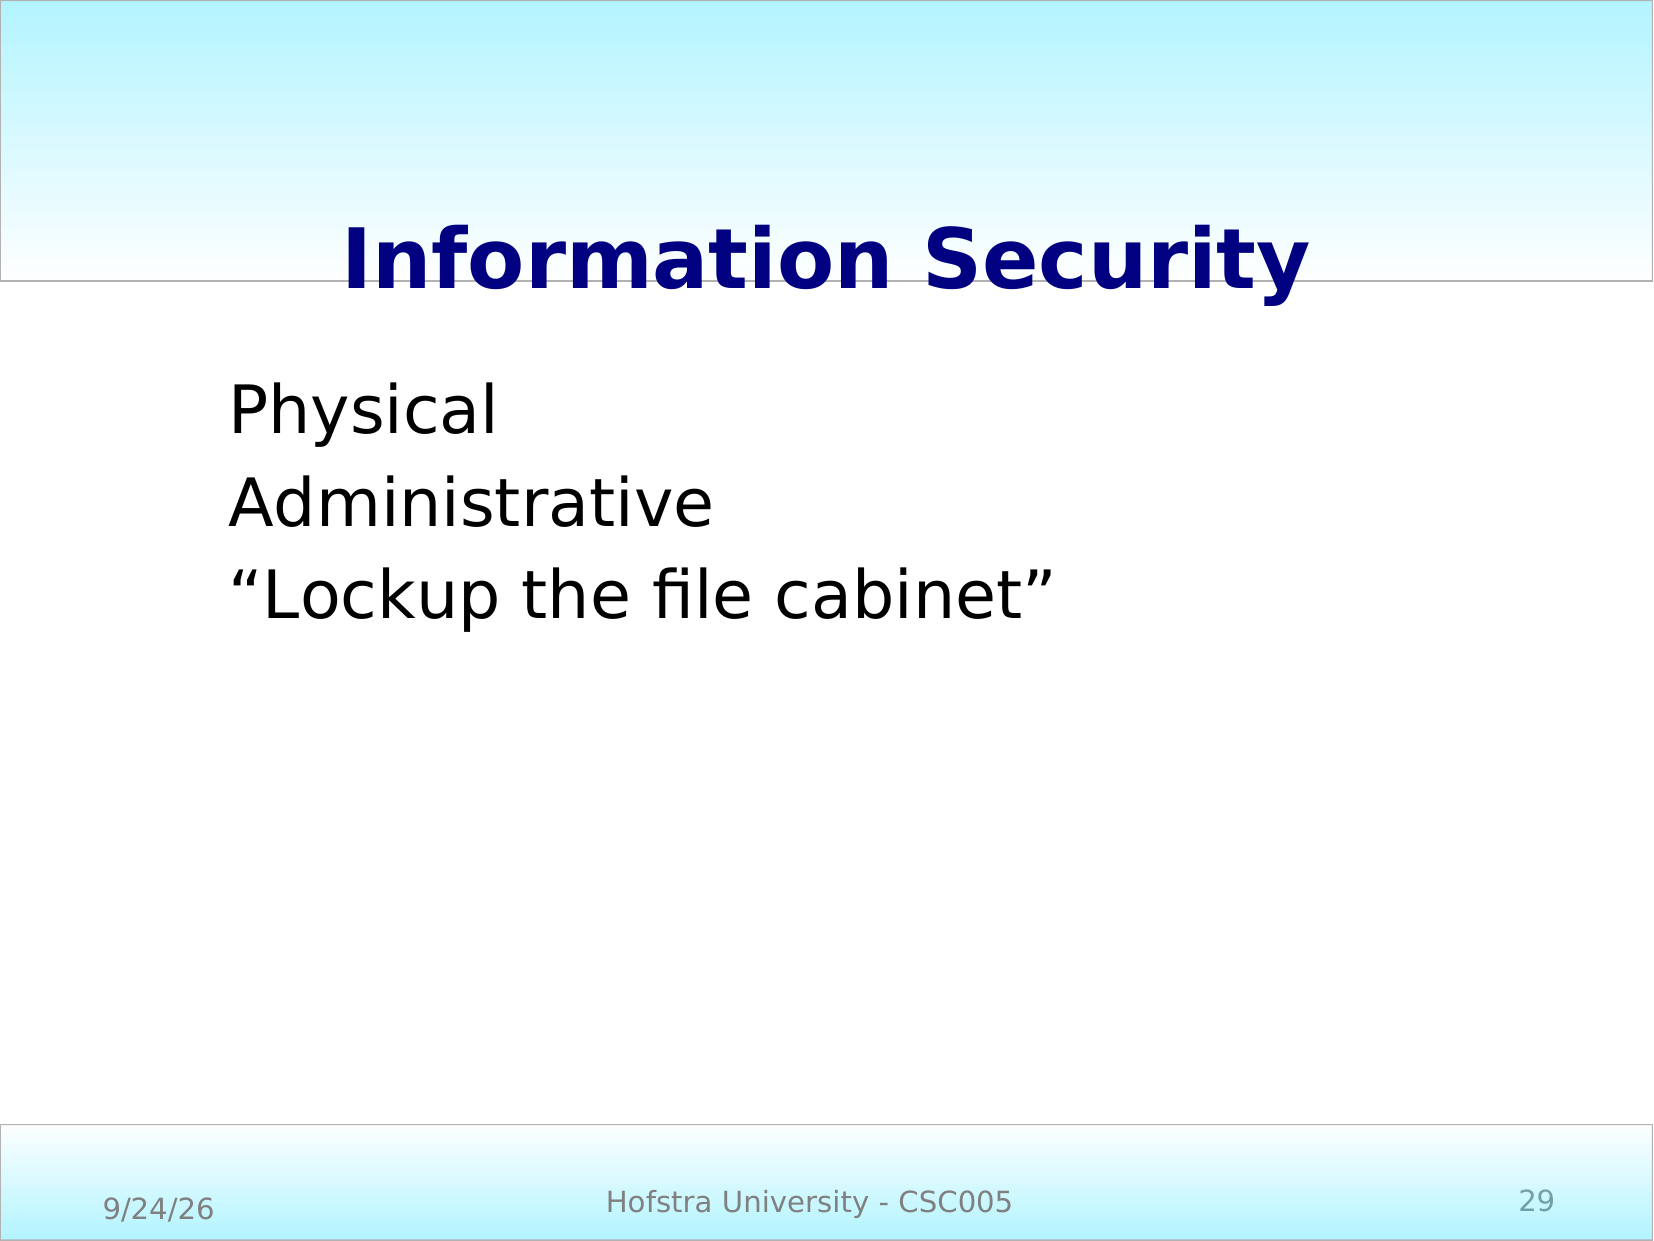

# Information Security
Physical
Administrative
“Lockup the file cabinet”
29
Hofstra University - CSC005